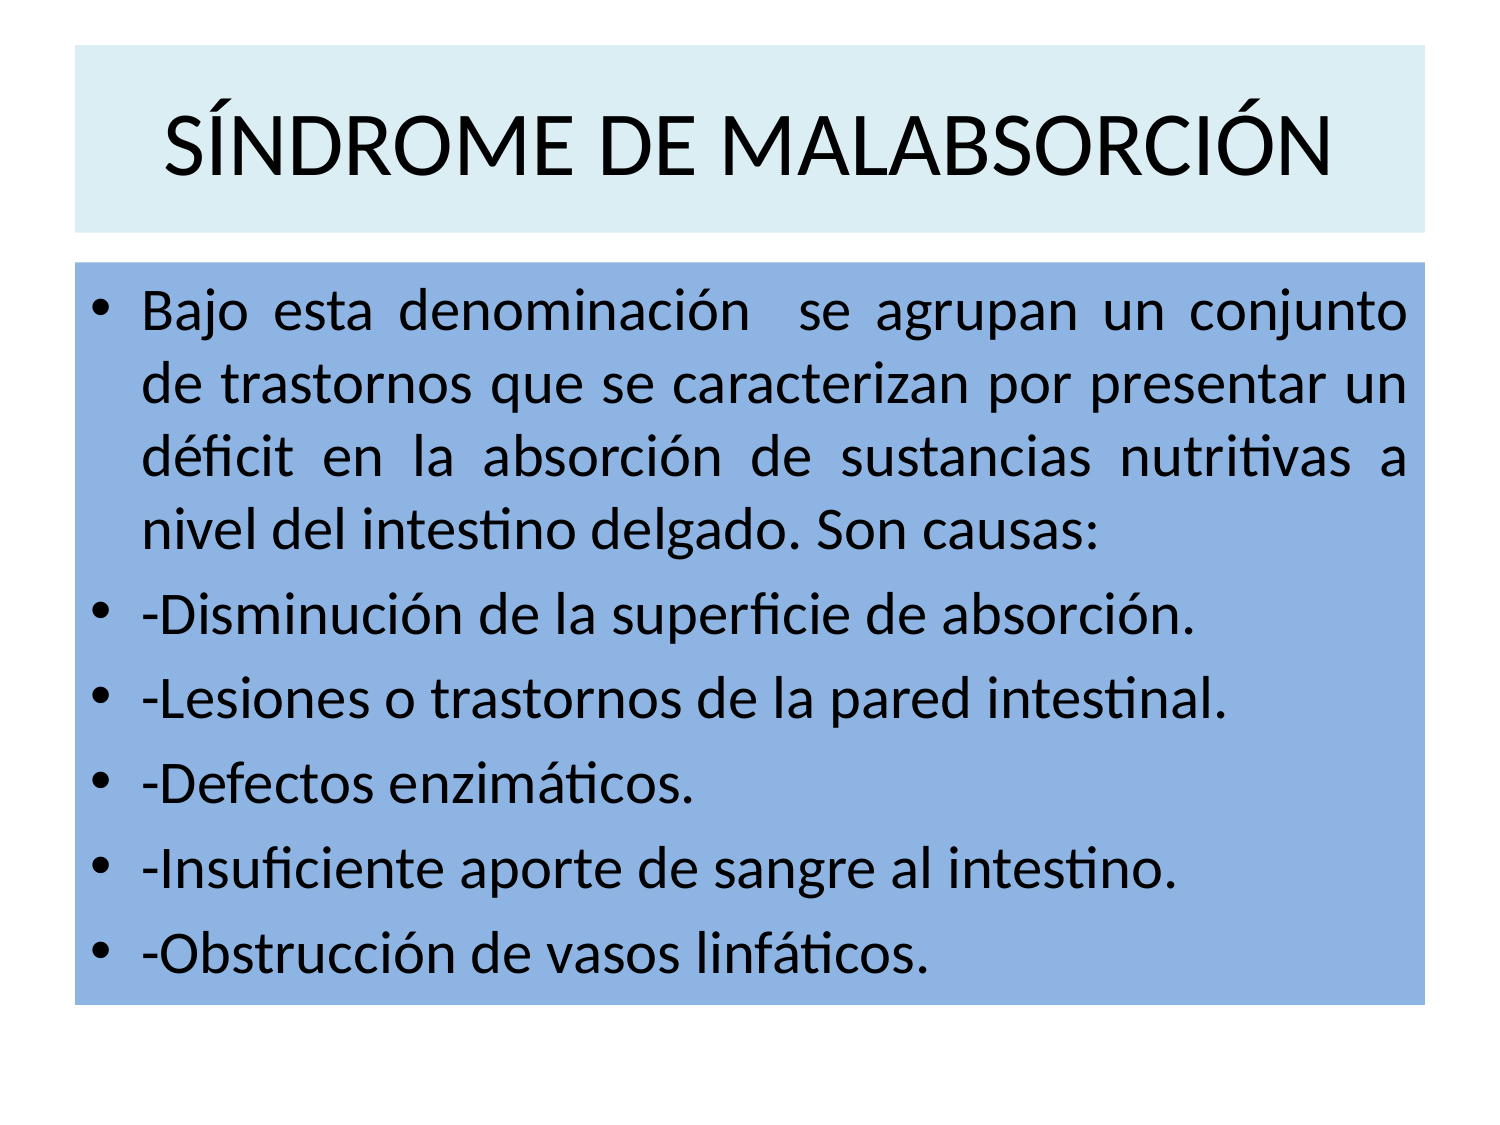

# SÍNDROME DE MALABSORCIÓN
Bajo esta denominación se agrupan un conjunto de trastornos que se caracterizan por presentar un déficit en la absorción de sustancias nutritivas a nivel del intestino delgado. Son causas:
-Disminución de la superficie de absorción.
-Lesiones o trastornos de la pared intestinal.
-Defectos enzimáticos.
-Insuficiente aporte de sangre al intestino.
-Obstrucción de vasos linfáticos.